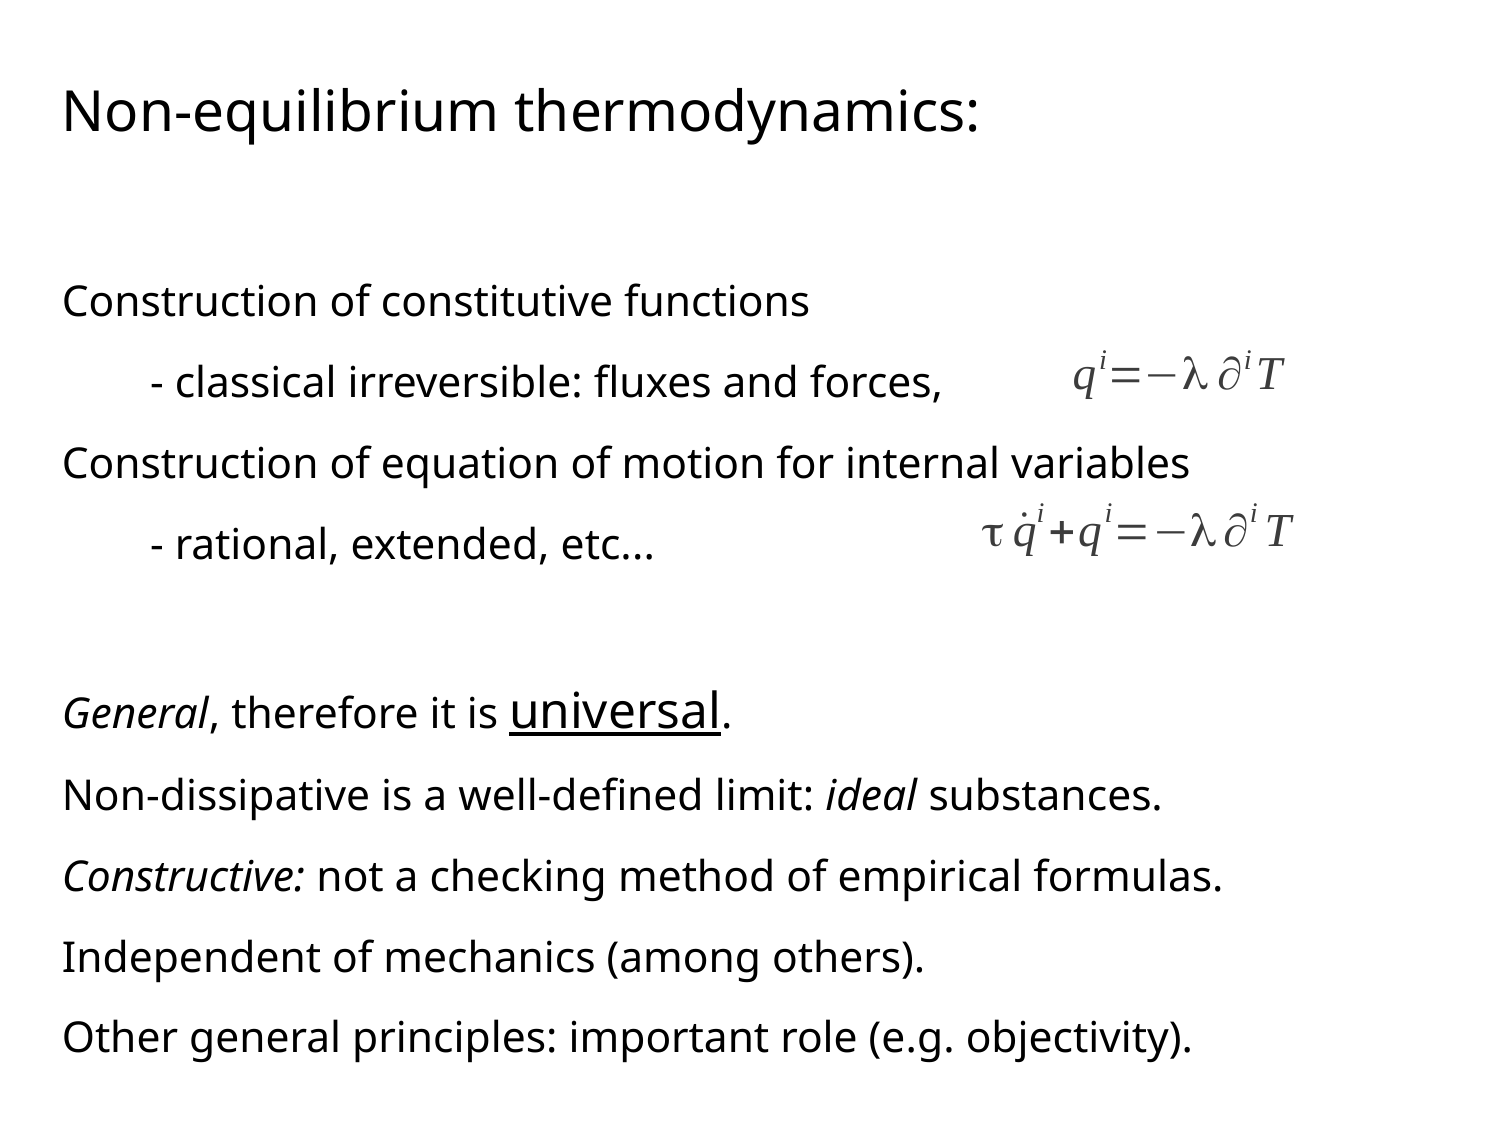

# Non-equilibrium thermodynamics:
Construction of constitutive functions
 - classical irreversible: fluxes and forces,
Construction of equation of motion for internal variables
 - rational, extended, etc...
General, therefore it is universal.
Non-dissipative is a well-defined limit: ideal substances.
Constructive: not a checking method of empirical formulas.
Independent of mechanics (among others).
Other general principles: important role (e.g. objectivity).